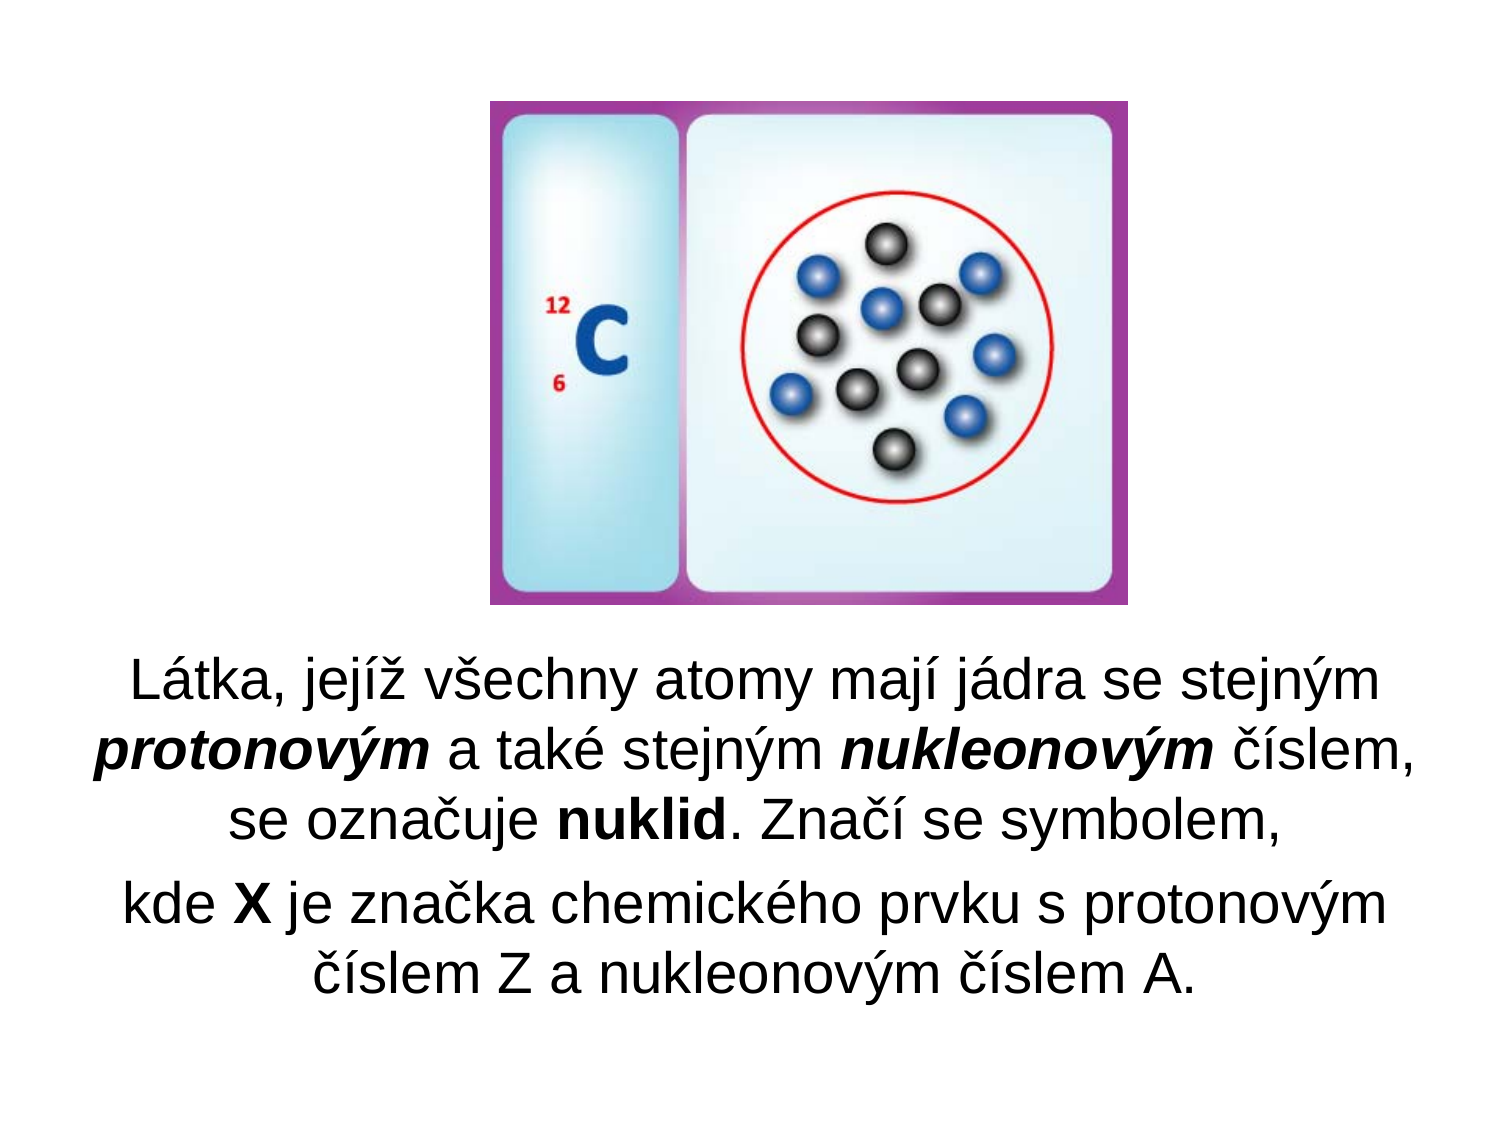

# Látka, jejíž všechny atomy mají jádra se stejným protonovým a také stejným nukleonovým číslem, se označuje nuklid. Značí se symbolem,
kde X je značka chemického prvku s protonovým číslem Z a nukleonovým číslem A.